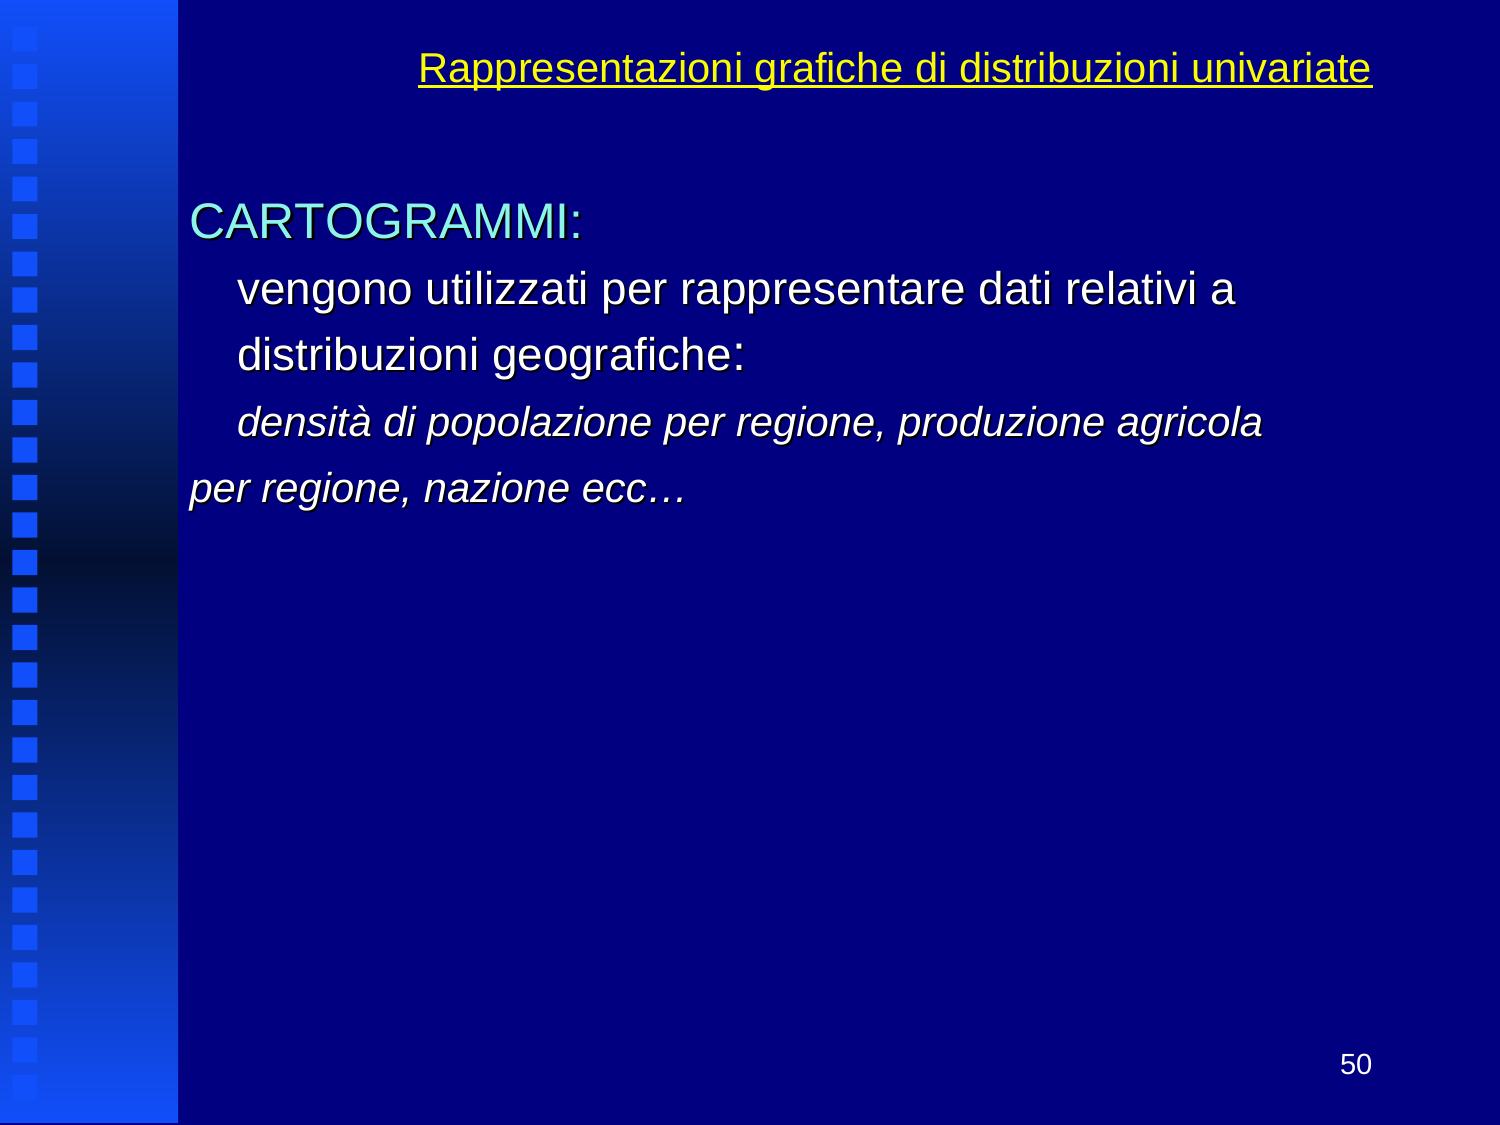

Rappresentazioni grafiche di distribuzioni univariate
CARTOGRAMMI:
	vengono utilizzati per rappresentare dati relativi a 	distribuzioni geografiche:
	densità di popolazione per regione, produzione agricola per regione, nazione ecc…